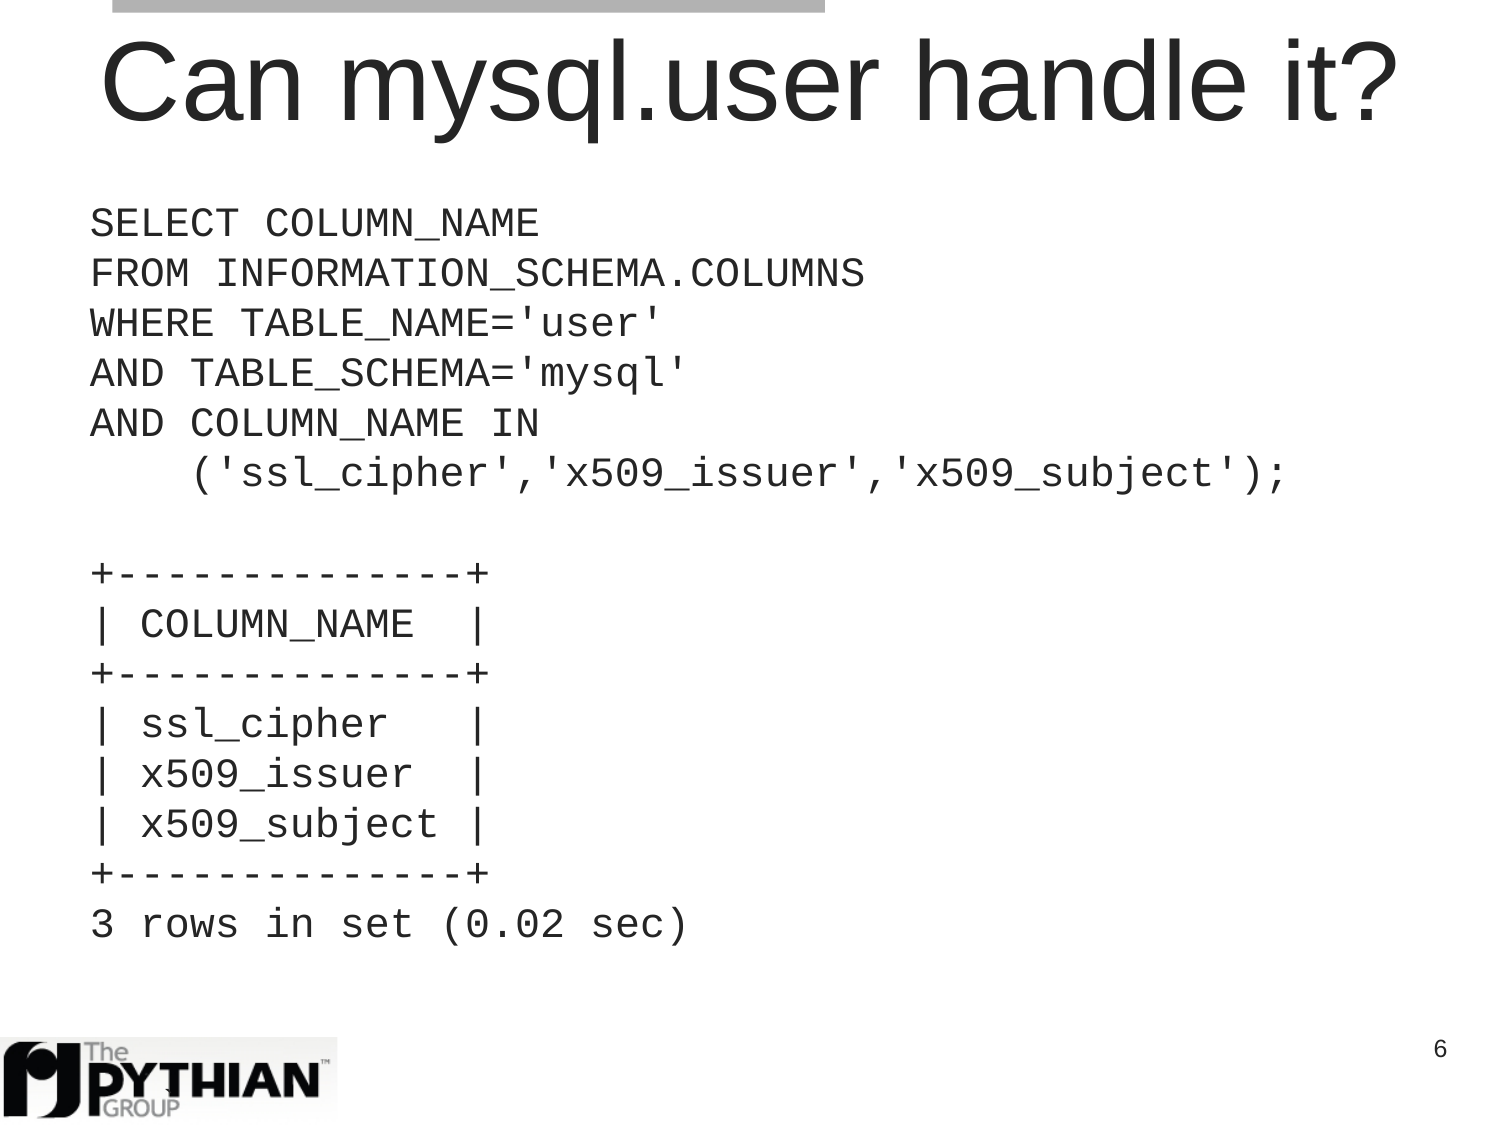

Can mysql.user handle it?
SELECT COLUMN_NAME
FROM INFORMATION_SCHEMA.COLUMNS
WHERE TABLE_NAME='user'
AND TABLE_SCHEMA='mysql'
AND COLUMN_NAME IN
 ('ssl_cipher','x509_issuer','x509_subject');
+--------------+
| COLUMN_NAME |
+--------------+
| ssl_cipher |
| x509_issuer |
| x509_subject |
+--------------+
3 rows in set (0.02 sec)